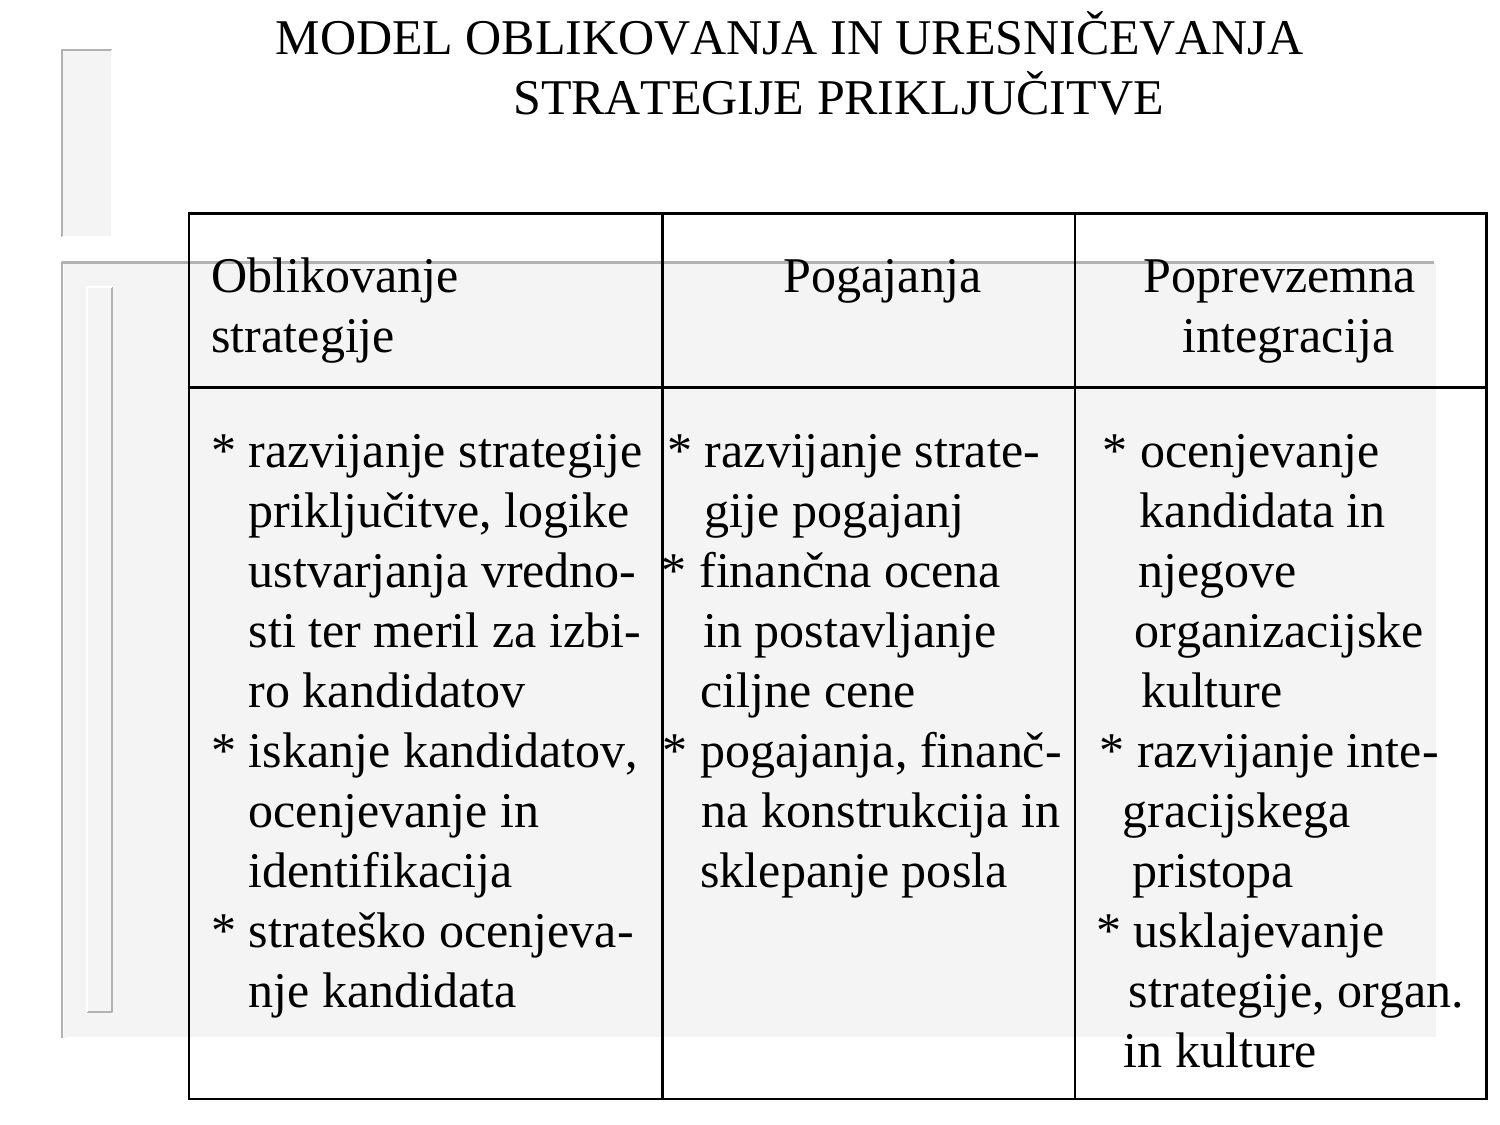

MODEL OBLIKOVANJA IN URESNIČEVANJA
 STRATEGIJE PRIKLJUČITVE
Oblikovanje Pogajanja Poprevzemna
strategije integracija
* razvijanje strategije * razvijanje strate- * ocenjevanje
 priključitve, logike gije pogajanj kandidata in
 ustvarjanja vredno- * finančna ocena njegove
 sti ter meril za izbi- in postavljanje organizacijske
 ro kandidatov ciljne cene kulture
* iskanje kandidatov, * pogajanja, finanč- * razvijanje inte-
 ocenjevanje in na konstrukcija in gracijskega
 identifikacija sklepanje posla pristopa
* strateško ocenjeva- * usklajevanje
 nje kandidata strategije, organ.
 in kulture